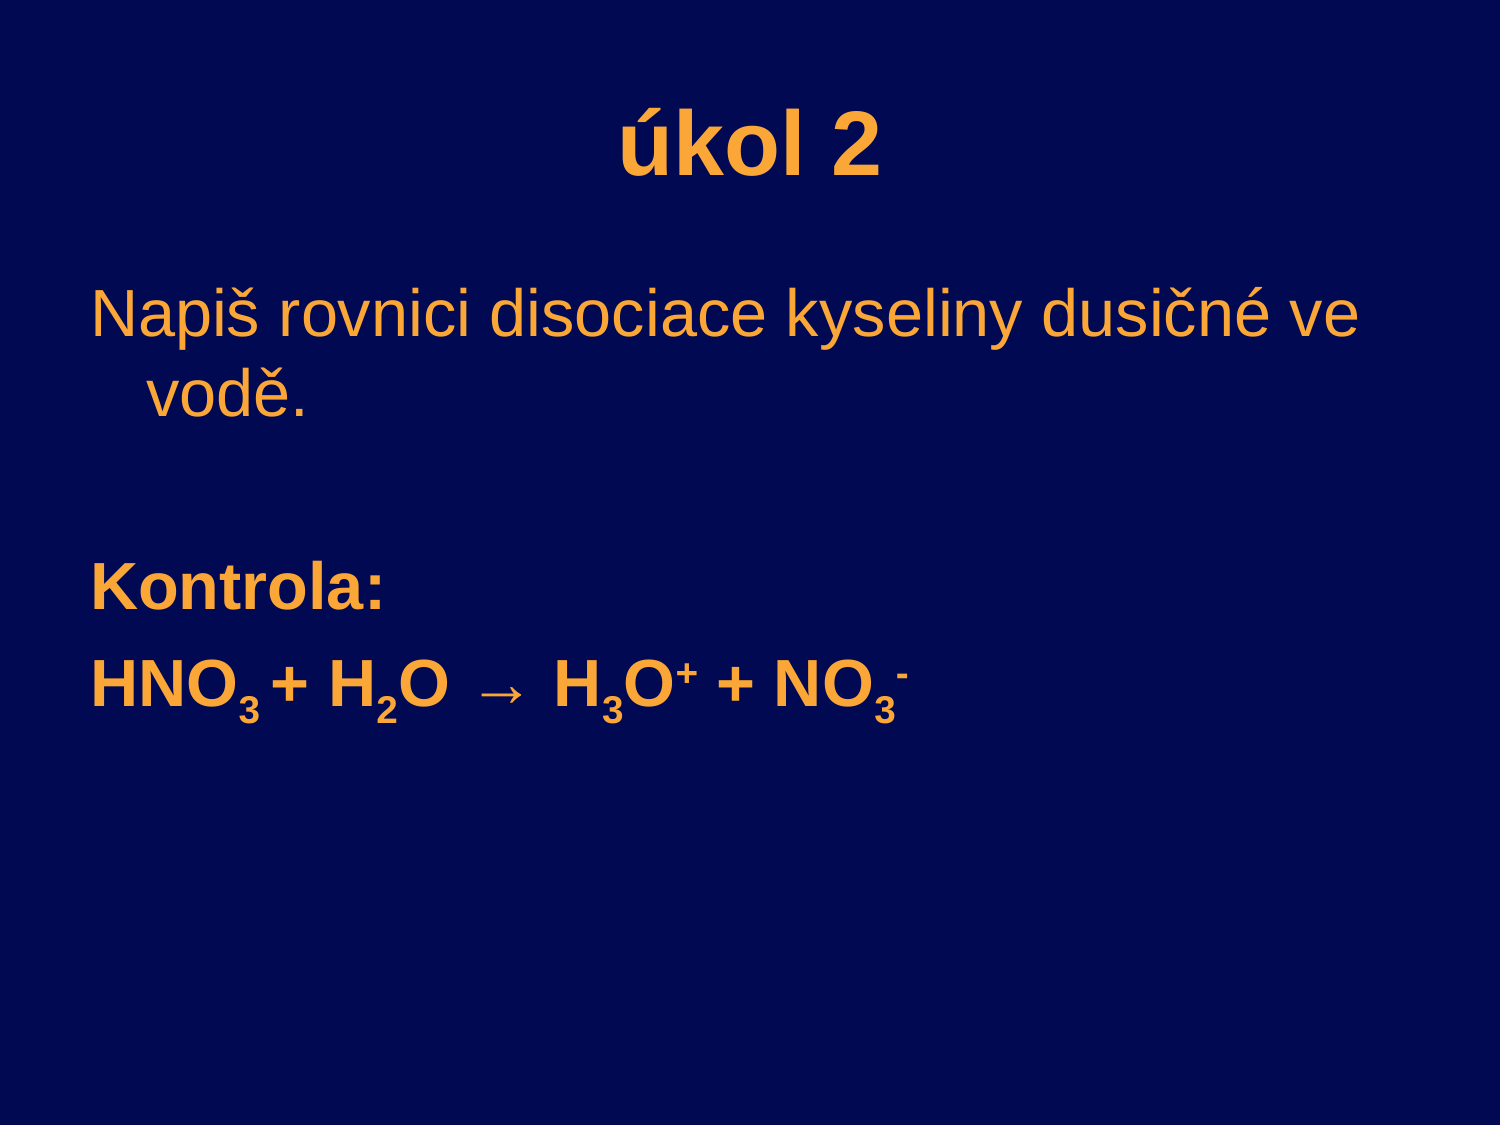

# úkol 2
Napiš rovnici disociace kyseliny dusičné ve vodě.
Kontrola:
HNO3 + H2O → H3O+ + NO3-